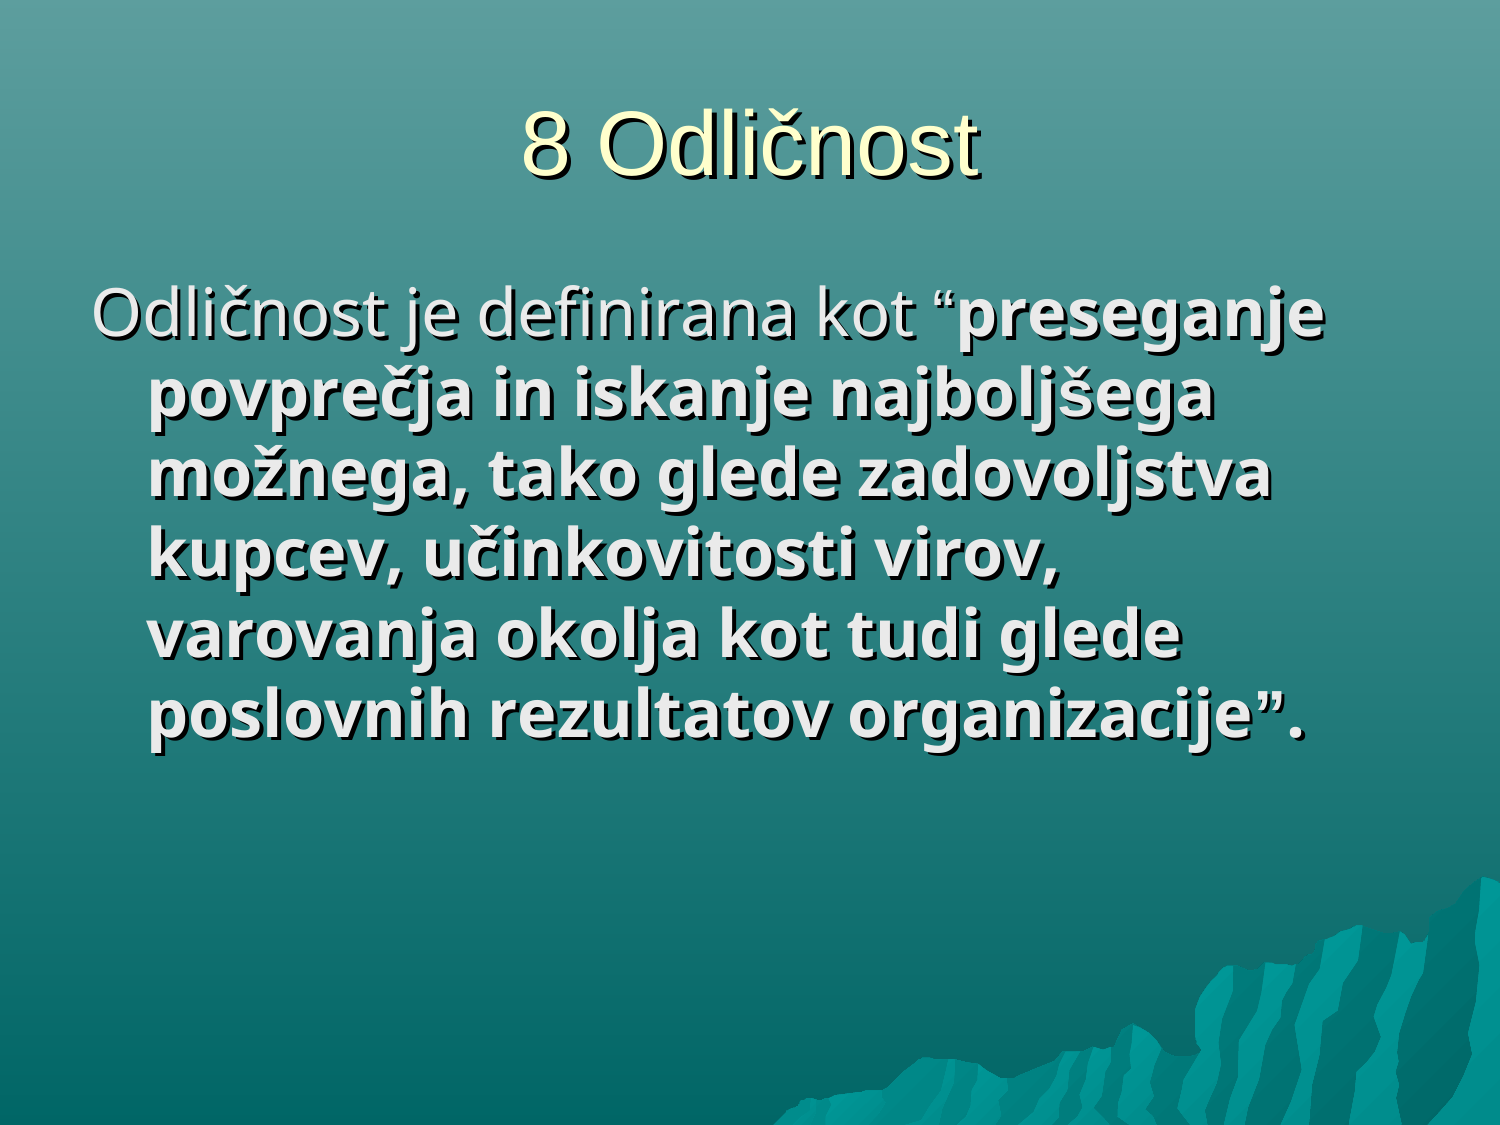

# 8 Odličnost
Odličnost je definirana kot “preseganje povprečja in iskanje najboljšega možnega, tako glede zadovoljstva kupcev, učinkovitosti virov, varovanja okolja kot tudi glede poslovnih rezultatov organizacije”.